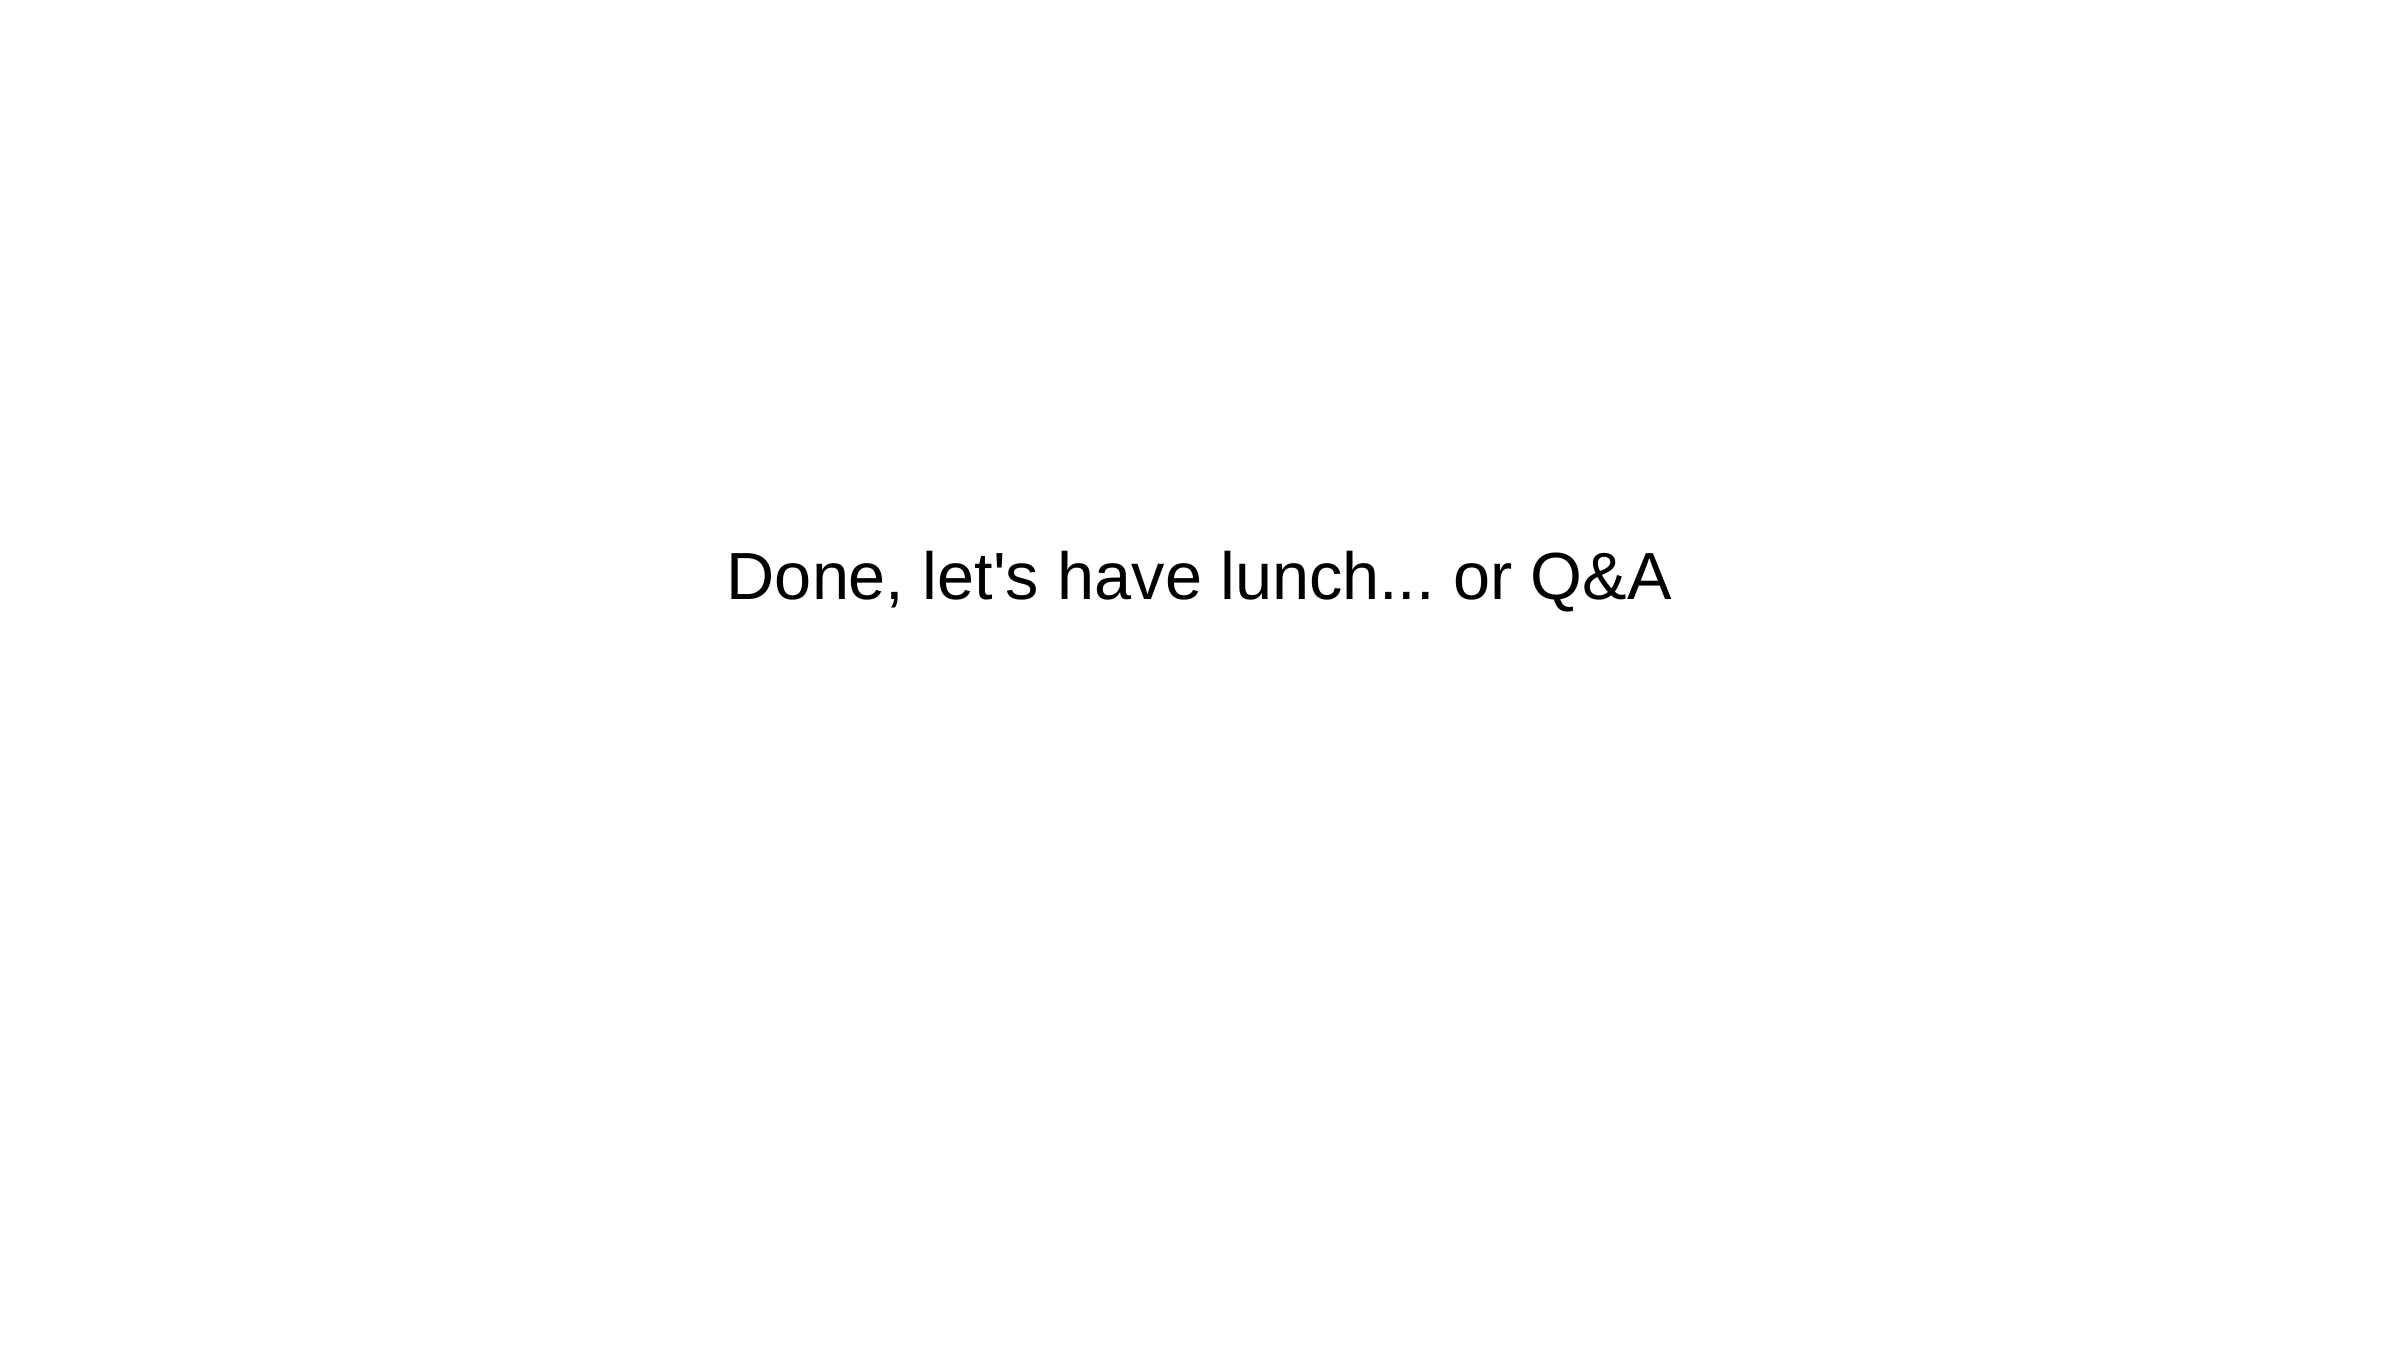

# Done, let's have lunch... or Q&A